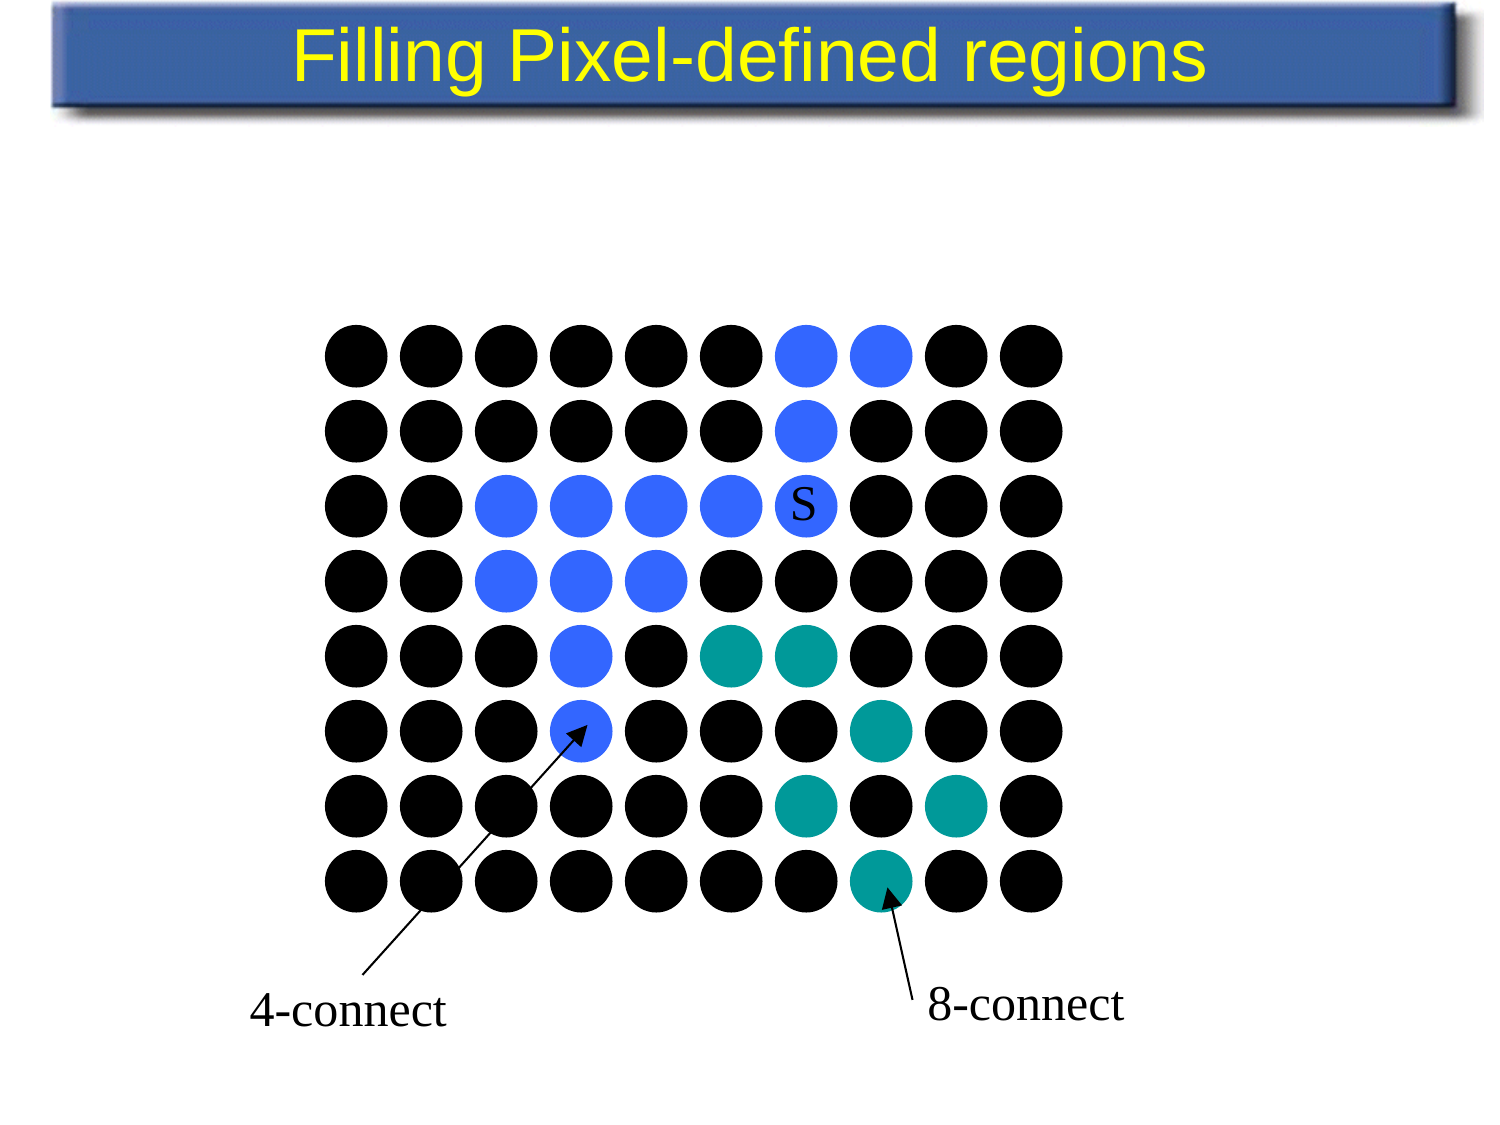

# Filling Pixel-defined regions
S
8-connect
4-connect